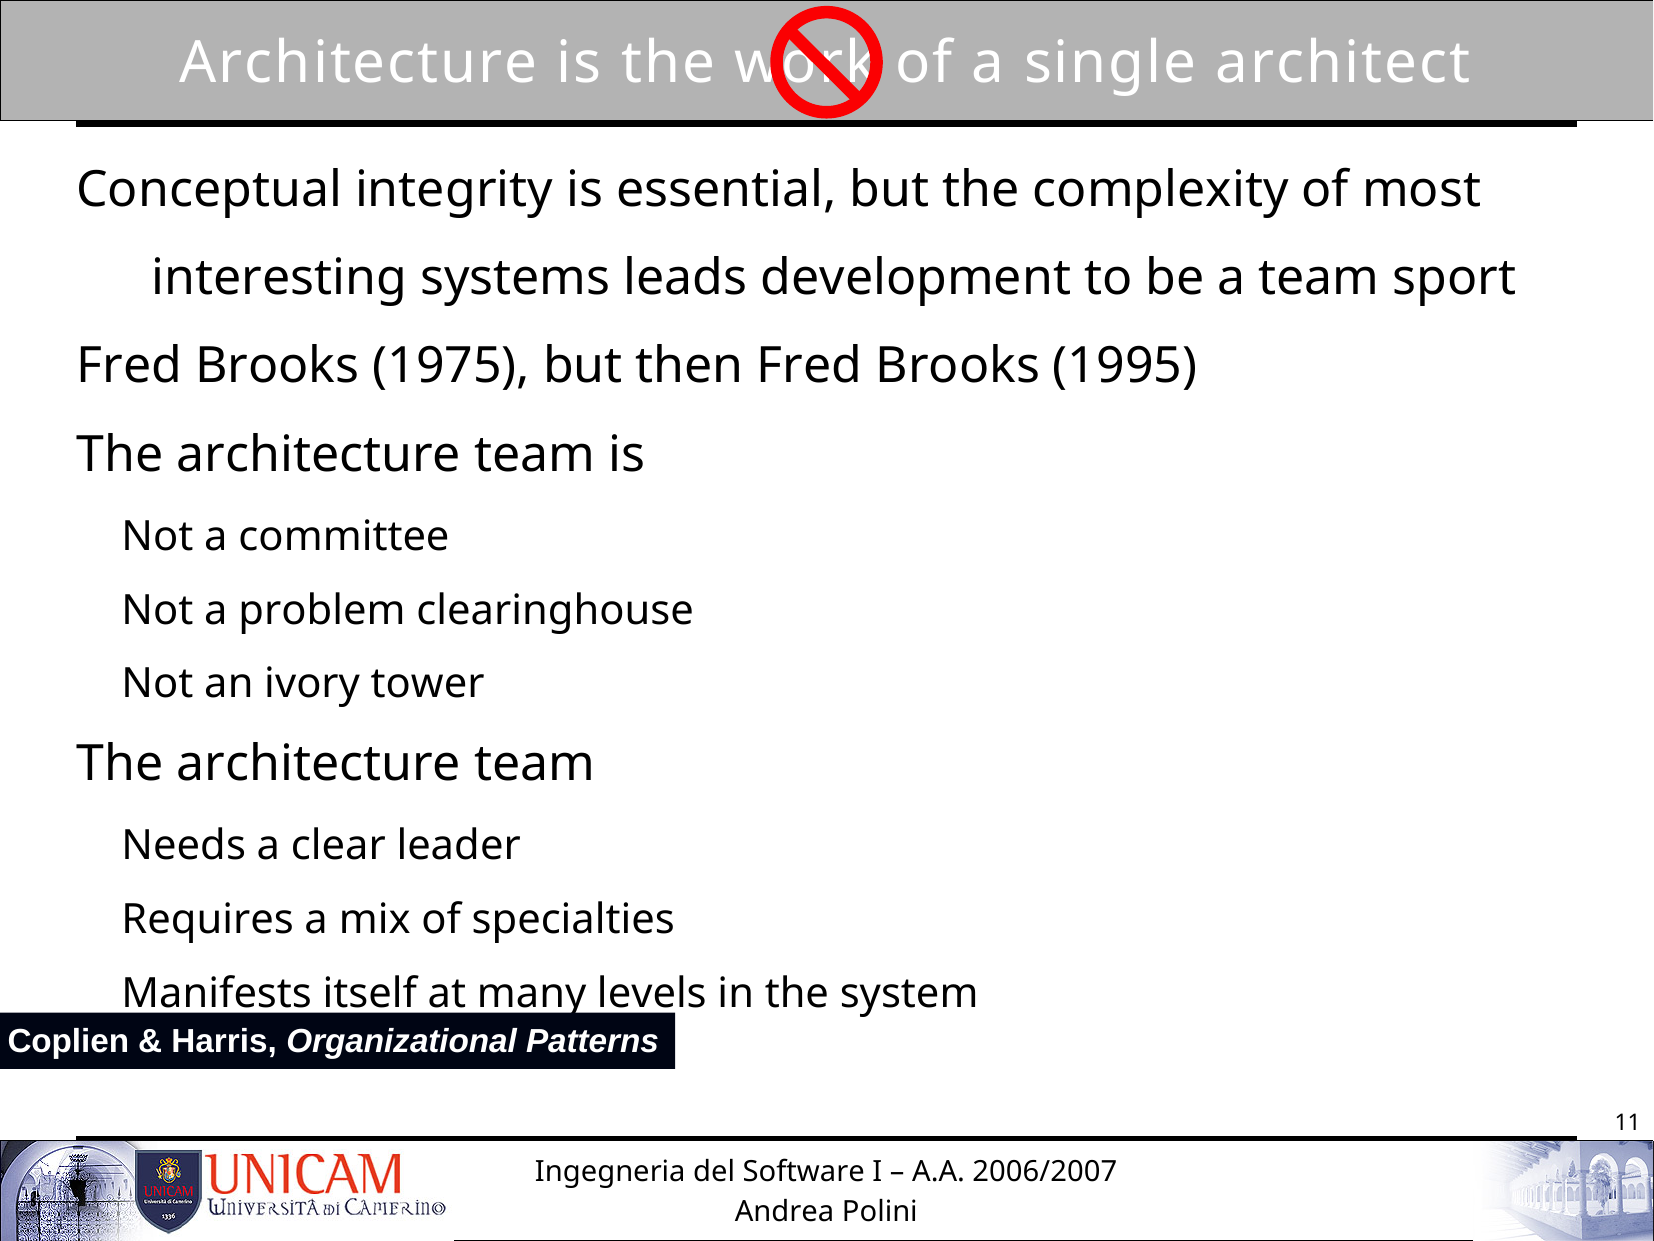

# Architecture is the work of a single architect
Conceptual integrity is essential, but the complexity of most interesting systems leads development to be a team sport
Fred Brooks (1975), but then Fred Brooks (1995)
The architecture team is
Not a committee
Not a problem clearinghouse
Not an ivory tower
The architecture team
Needs a clear leader
Requires a mix of specialties
Manifests itself at many levels in the system
Coplien & Harris, Organizational Patterns
11